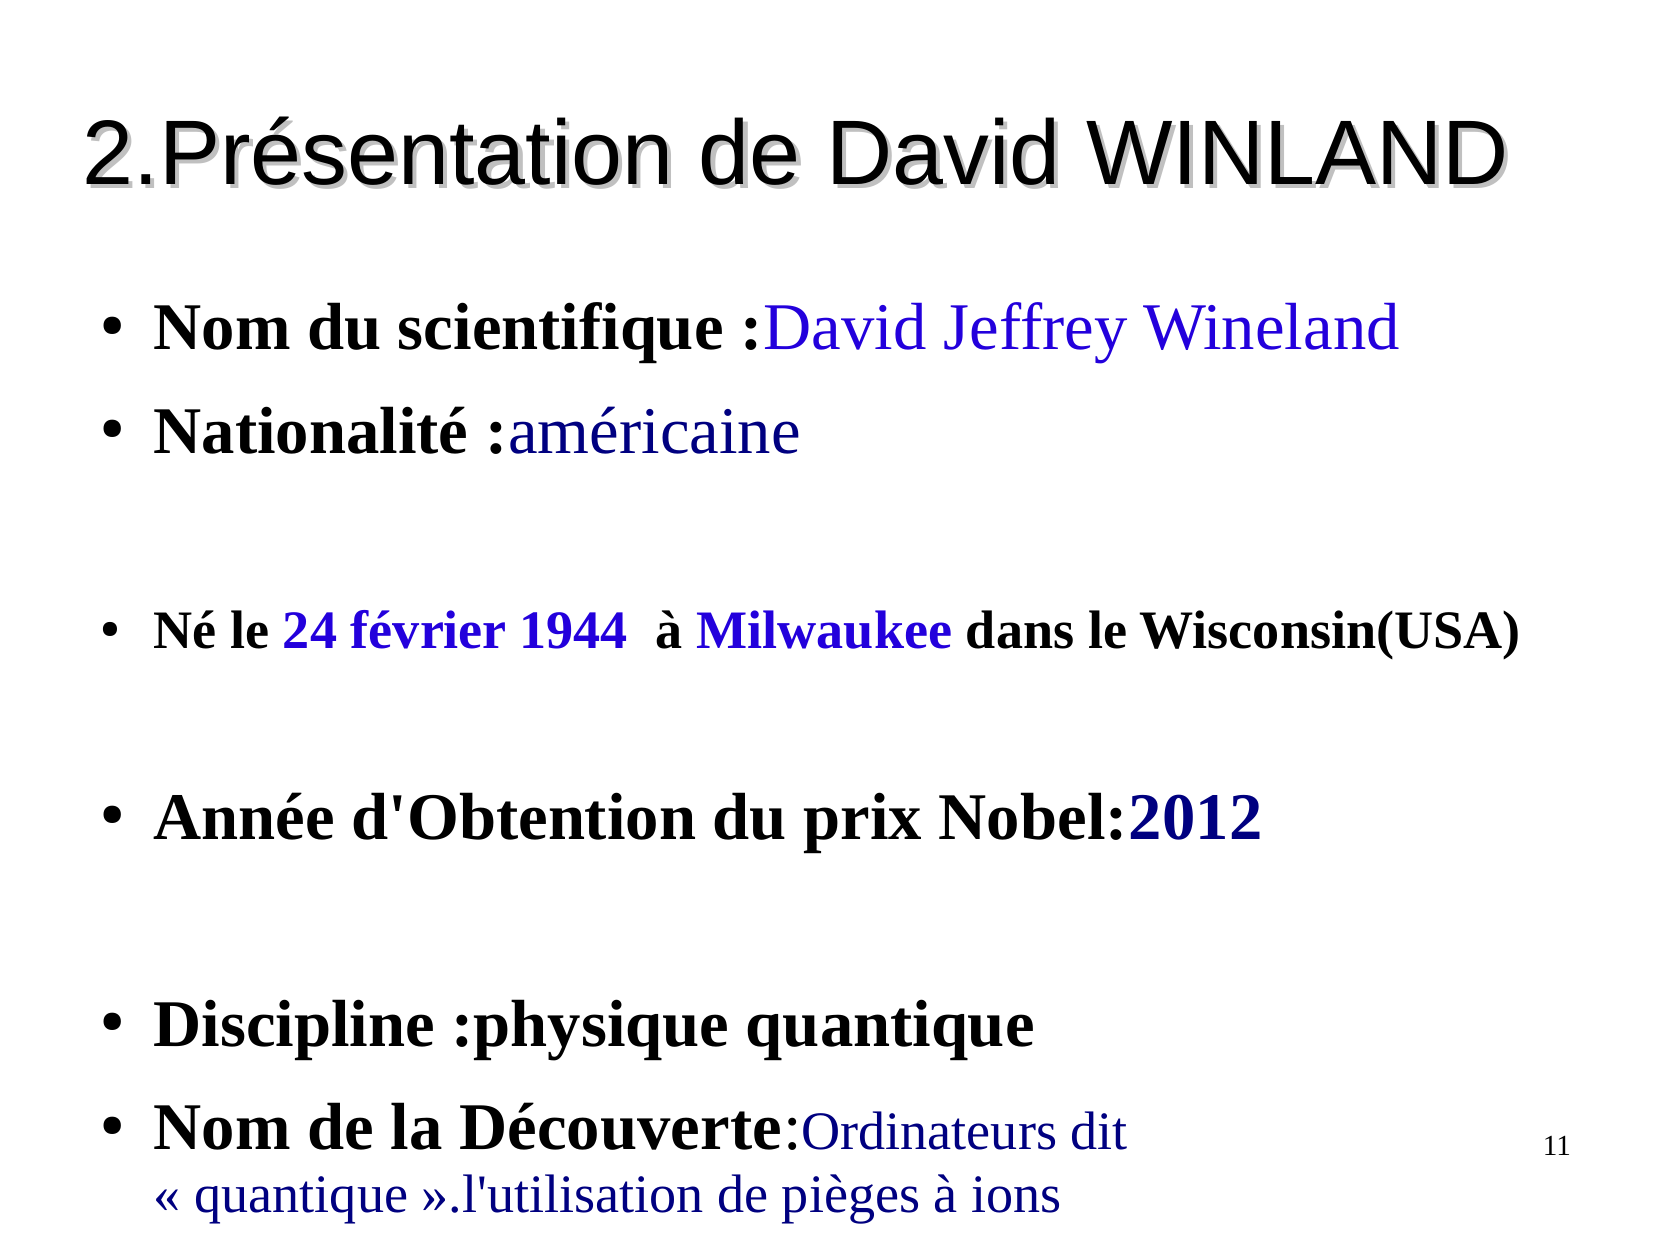

# 2.Présentation de David WINLAND
Nom du scientifique :David Jeffrey Wineland
Nationalité :américaine
Né le 24 février 1944 à Milwaukee dans le Wisconsin(USA)
Année d'Obtention du prix Nobel:2012
Discipline :physique quantique
Nom de la Découverte:Ordinateurs dit « quantique ».l'utilisation de pièges à ions
11